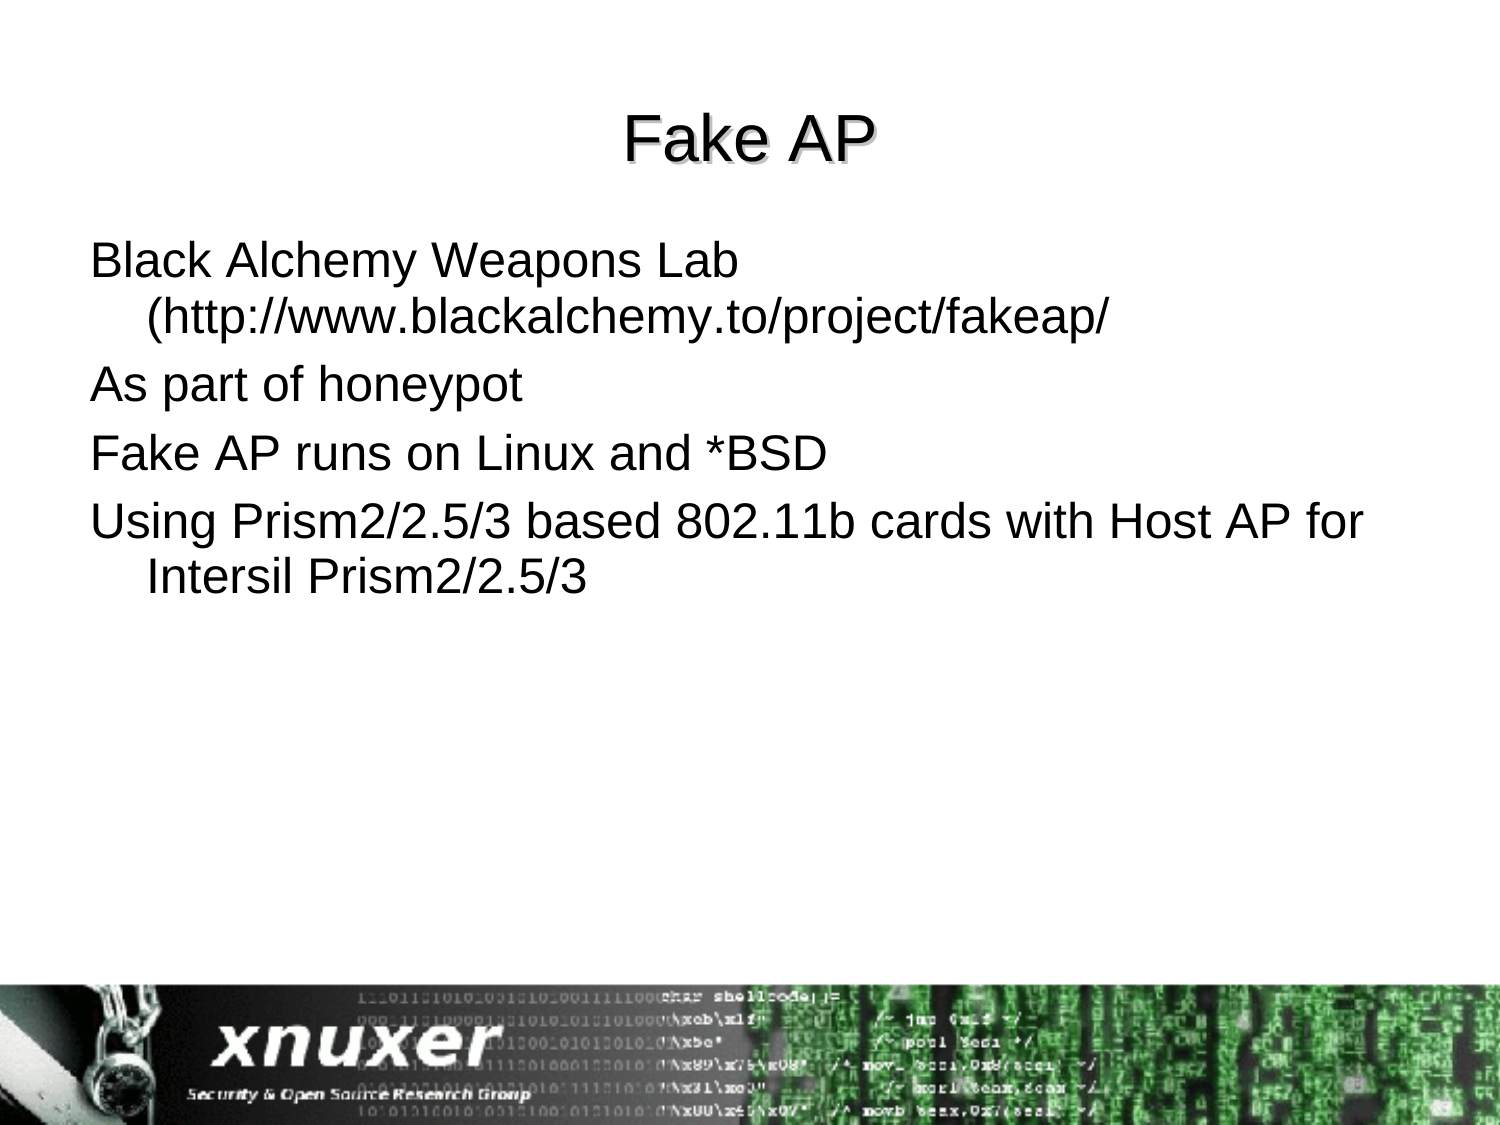

# Fake AP
Black Alchemy Weapons Lab (http://www.blackalchemy.to/project/fakeap/
As part of honeypot
Fake AP runs on Linux and *BSD
Using Prism2/2.5/3 based 802.11b cards with Host AP for Intersil Prism2/2.5/3